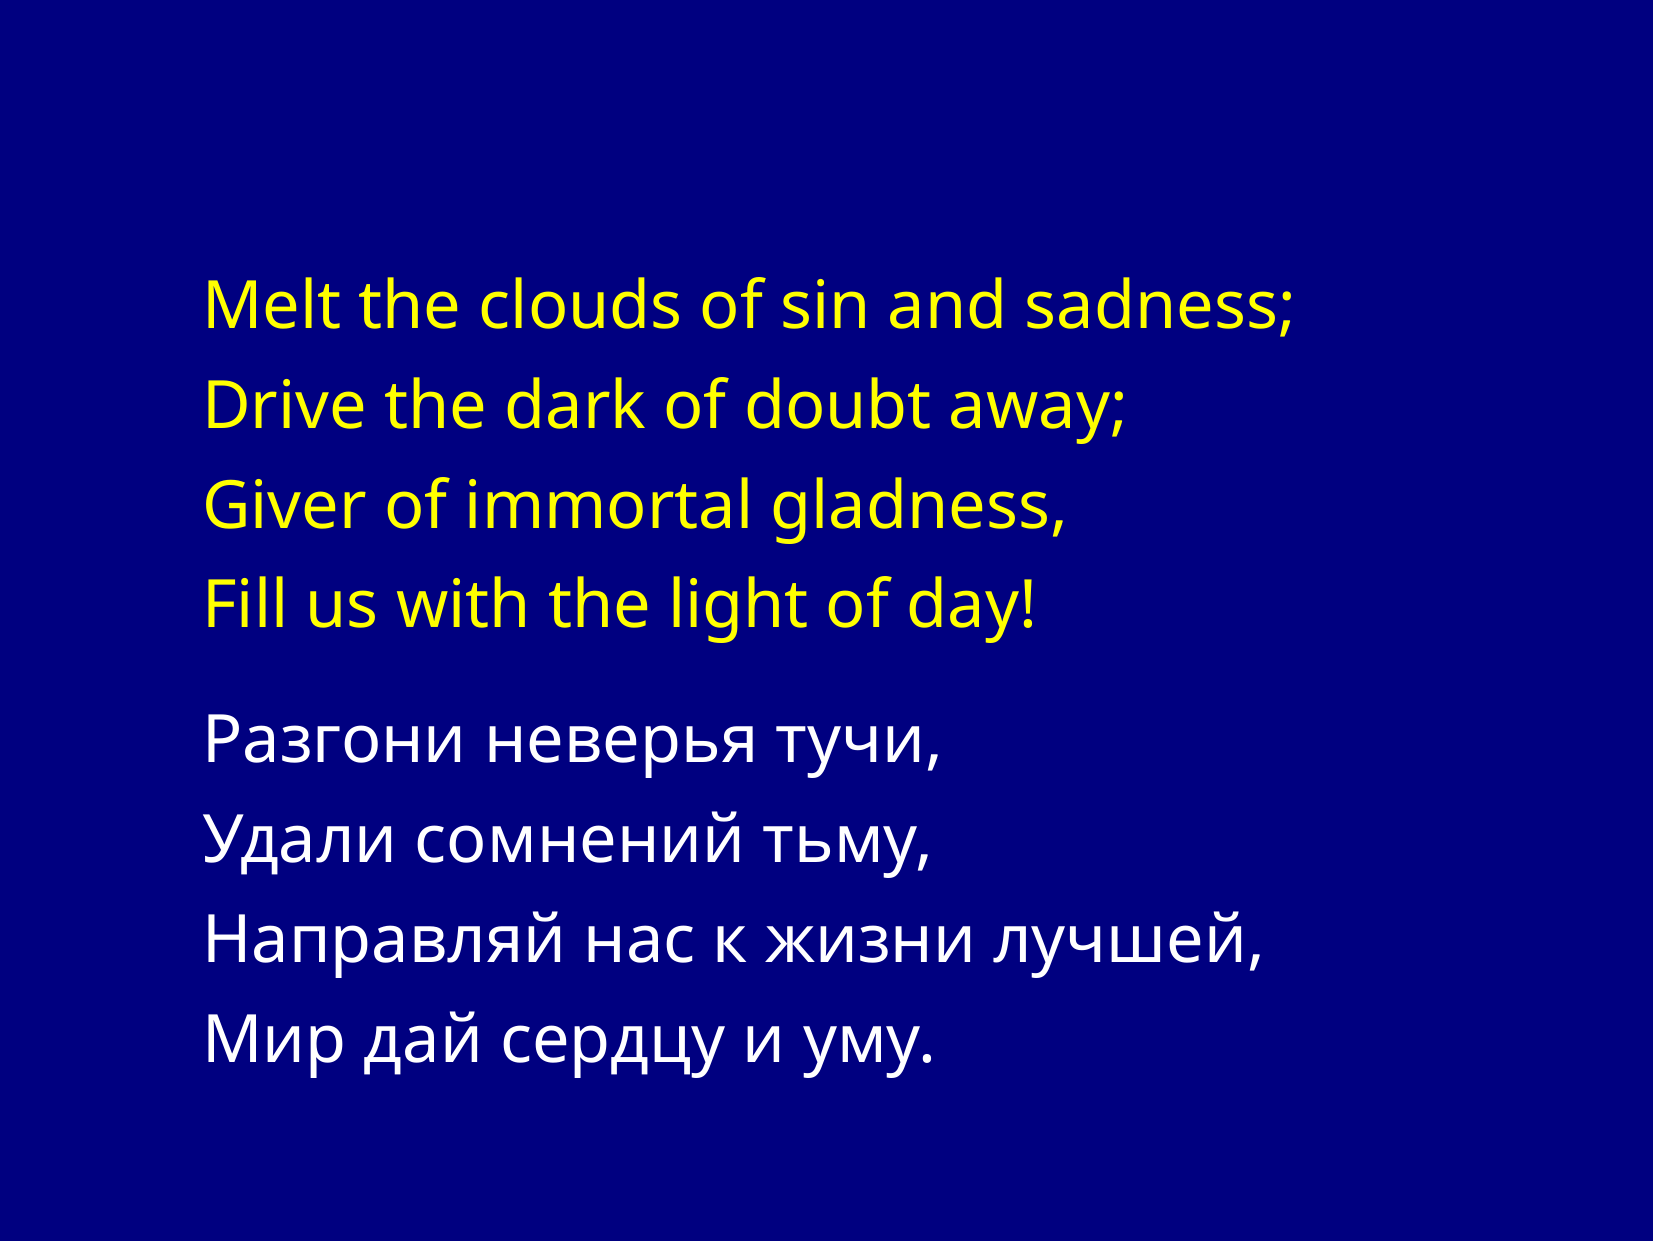

Melt the clouds of sin and sadness;
	Drive the dark of doubt away;
	Giver of immortal gladness,
	Fill us with the light of day!
	Разгони неверья тучи,
	Удали сомнений тьму,
	Направляй нас к жизни лучшей,
	Мир дай сердцу и уму.